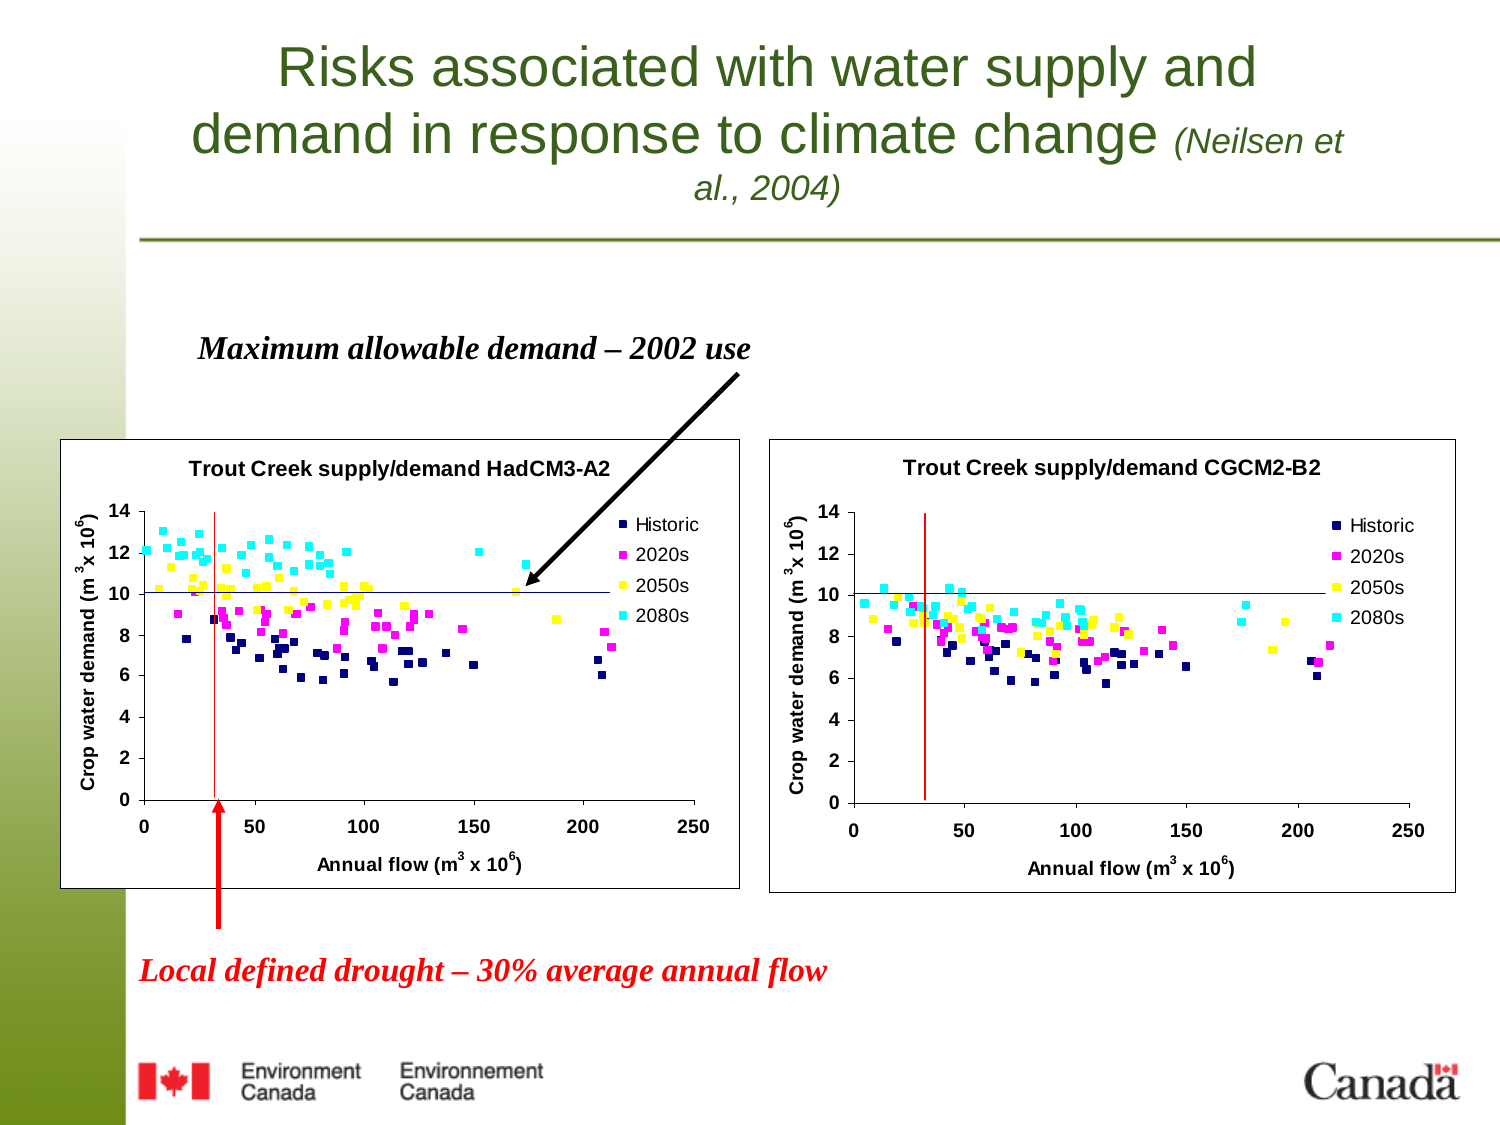

Risks associated with water supply and demand in response to climate change (Neilsen et al., 2004)
Maximum allowable demand – 2002 use
Local defined drought – 30% average annual flow